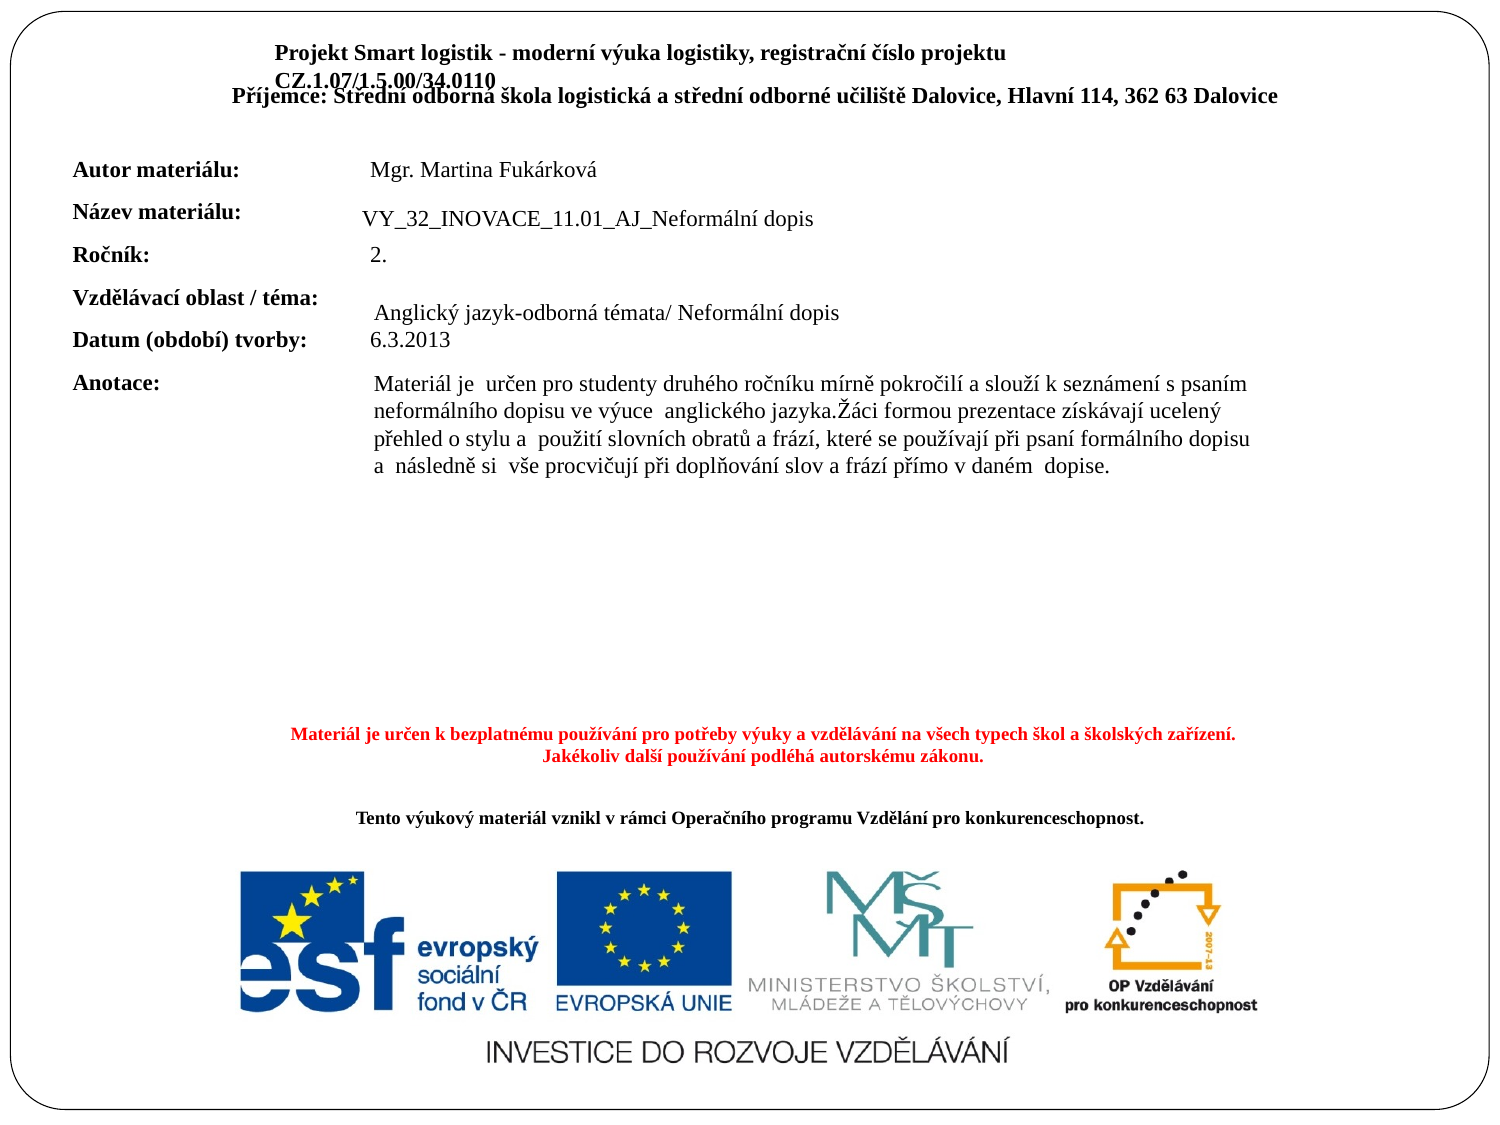

Projekt Smart logistik - moderní výuka logistiky, registrační číslo projektu CZ.1.07/1.5.00/34.0110
Příjemce: Střední odborná škola logistická a střední odborné učiliště Dalovice, Hlavní 114, 362 63 Dalovice
Autor materiálu:
Mgr. Martina Fukárková
Název materiálu:
VY_32_INOVACE_11.01_AJ_Neformální dopis
Ročník:
2.
Vzdělávací oblast / téma:
Anglický jazyk-odborná témata/ Neformální dopis
Datum (období) tvorby:
6.3.2013
Anotace:
Materiál je určen pro studenty druhého ročníku mírně pokročilí a slouží k seznámení s psaním neformálního dopisu ve výuce anglického jazyka.Žáci formou prezentace získávají ucelený přehled o stylu a použití slovních obratů a frází, které se používají při psaní formálního dopisu a následně si vše procvičují při doplňování slov a frází přímo v daném dopise.
Materiál je určen k bezplatnému používání pro potřeby výuky a vzdělávání na všech typech škol a školských zařízení.
Jakékoliv další používání podléhá autorskému zákonu.
Tento výukový materiál vznikl v rámci Operačního programu Vzdělání pro konkurenceschopnost.